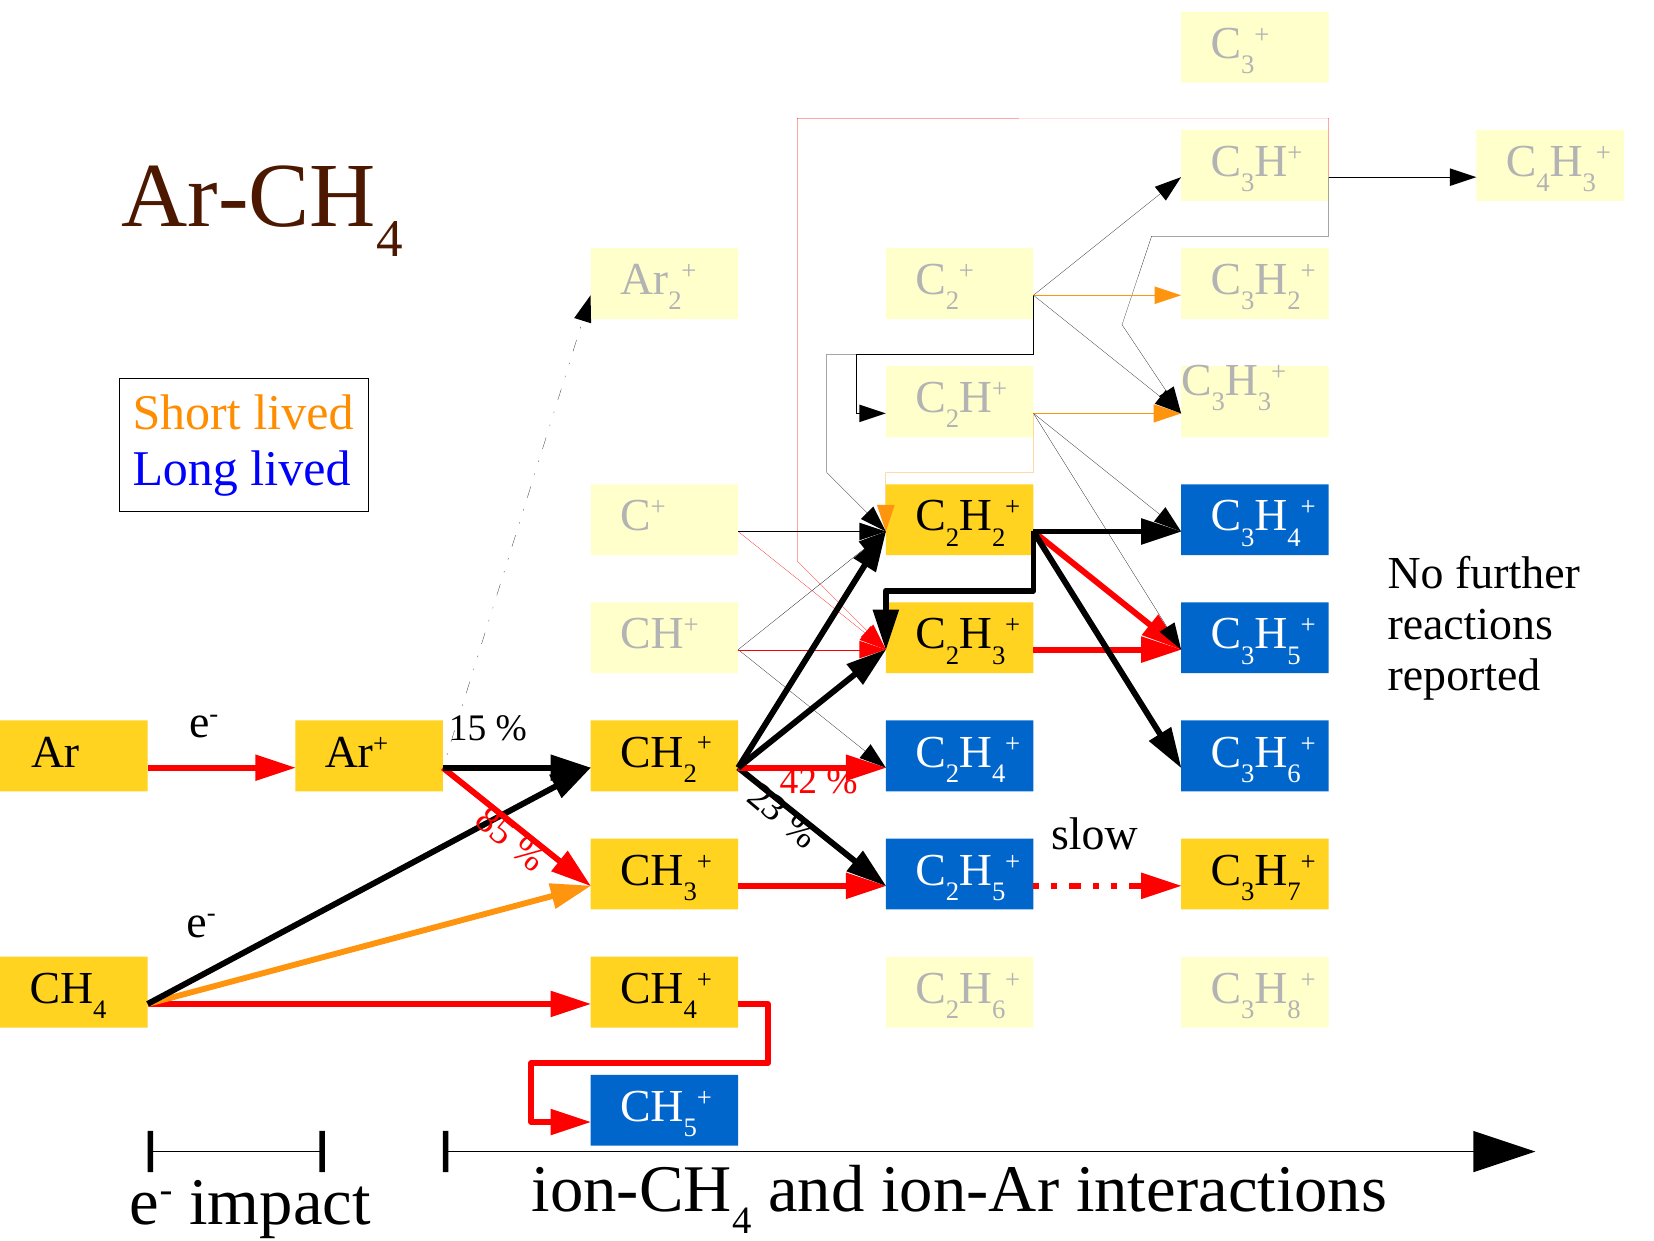

C3+
# Ar-CH4
C3H+
C4H3+
Ar2+
C2+
C3H2+
C3H3+
C2H+
Short lived
Long lived
C+
C2H2+
C3H4+
No further
reactions
reported
CH+
C2H3+
C3H5+
e-
15 %
CH2+
Ar
Ar+
C2H4+
C3H6+
42 %
23 %
slow
85 %
CH3+
C2H5+
C3H7+
e-
CH4+
CH4
C2H6+
C3H8+
CH5+
ion-CH4 and ion-Ar interactions
e- impact